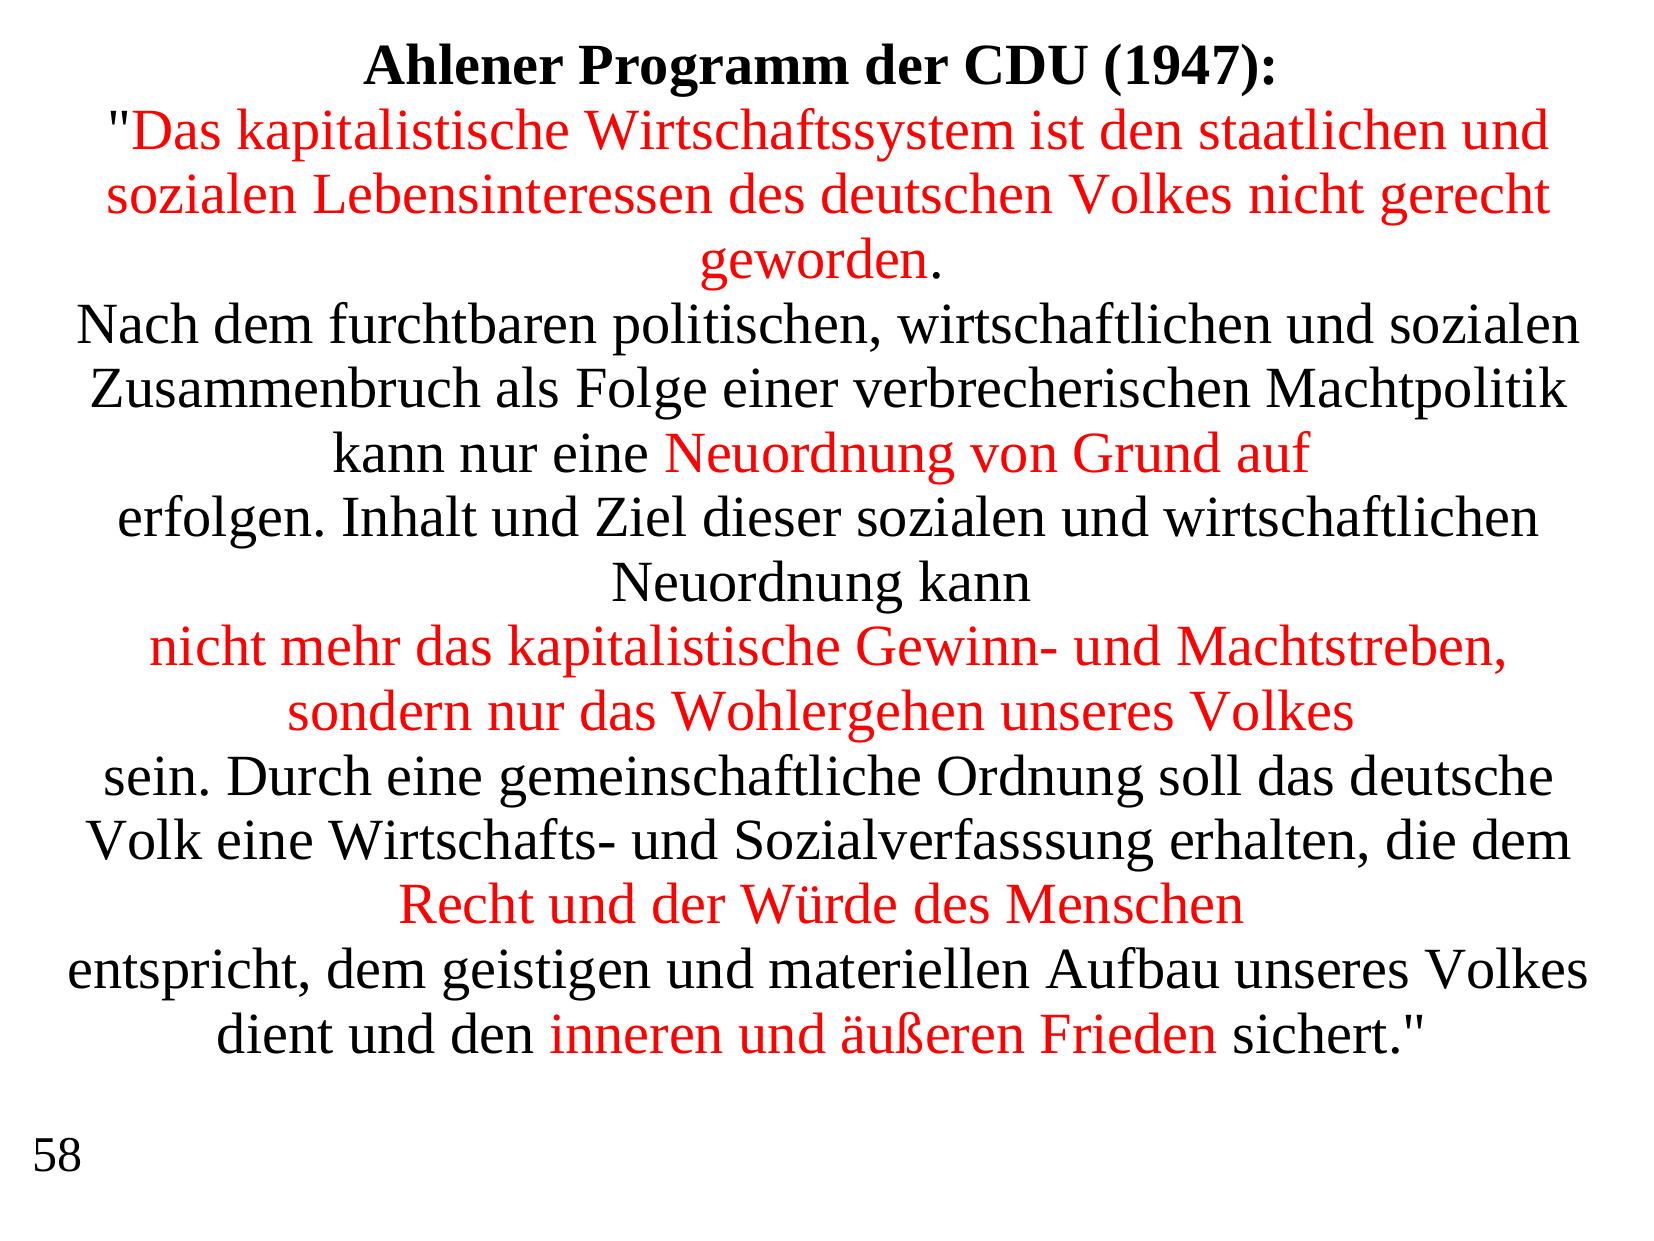

Ahlener Programm der CDU (1947):
"Das kapitalistische Wirtschaftssystem ist den staatlichen und sozialen Lebensinteressen des deutschen Volkes nicht gerecht geworden.
Nach dem furchtbaren politischen, wirtschaftlichen und sozialen Zusammenbruch als Folge einer verbrecherischen Machtpolitik kann nur eine Neuordnung von Grund auf
erfolgen. Inhalt und Ziel dieser sozialen und wirtschaftlichen Neuordnung kann
nicht mehr das kapitalistische Gewinn- und Machtstreben, sondern nur das Wohlergehen unseres Volkes
sein. Durch eine gemeinschaftliche Ordnung soll das deutsche Volk eine Wirtschafts- und Sozialverfasssung erhalten, die dem Recht und der Würde des Menschen
entspricht, dem geistigen und materiellen Aufbau unseres Volkes dient und den inneren und äußeren Frieden sichert."